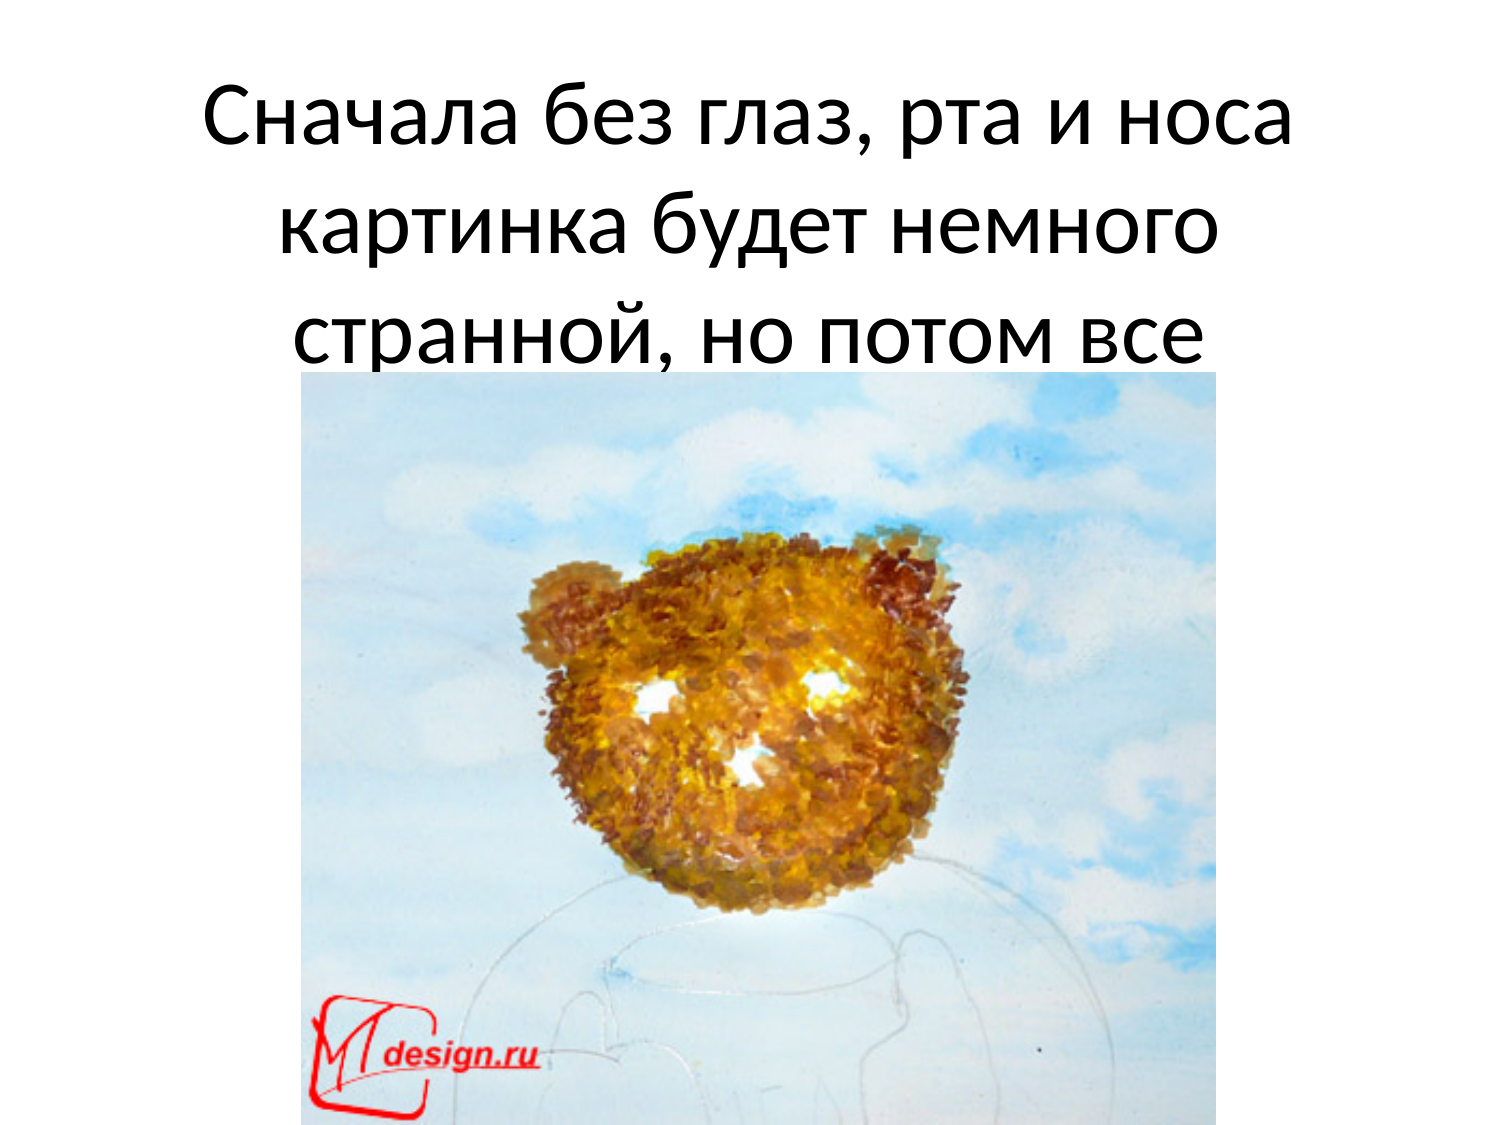

# Сначала без глаз, рта и носа картинка будет немного странной, но потом все исправится.